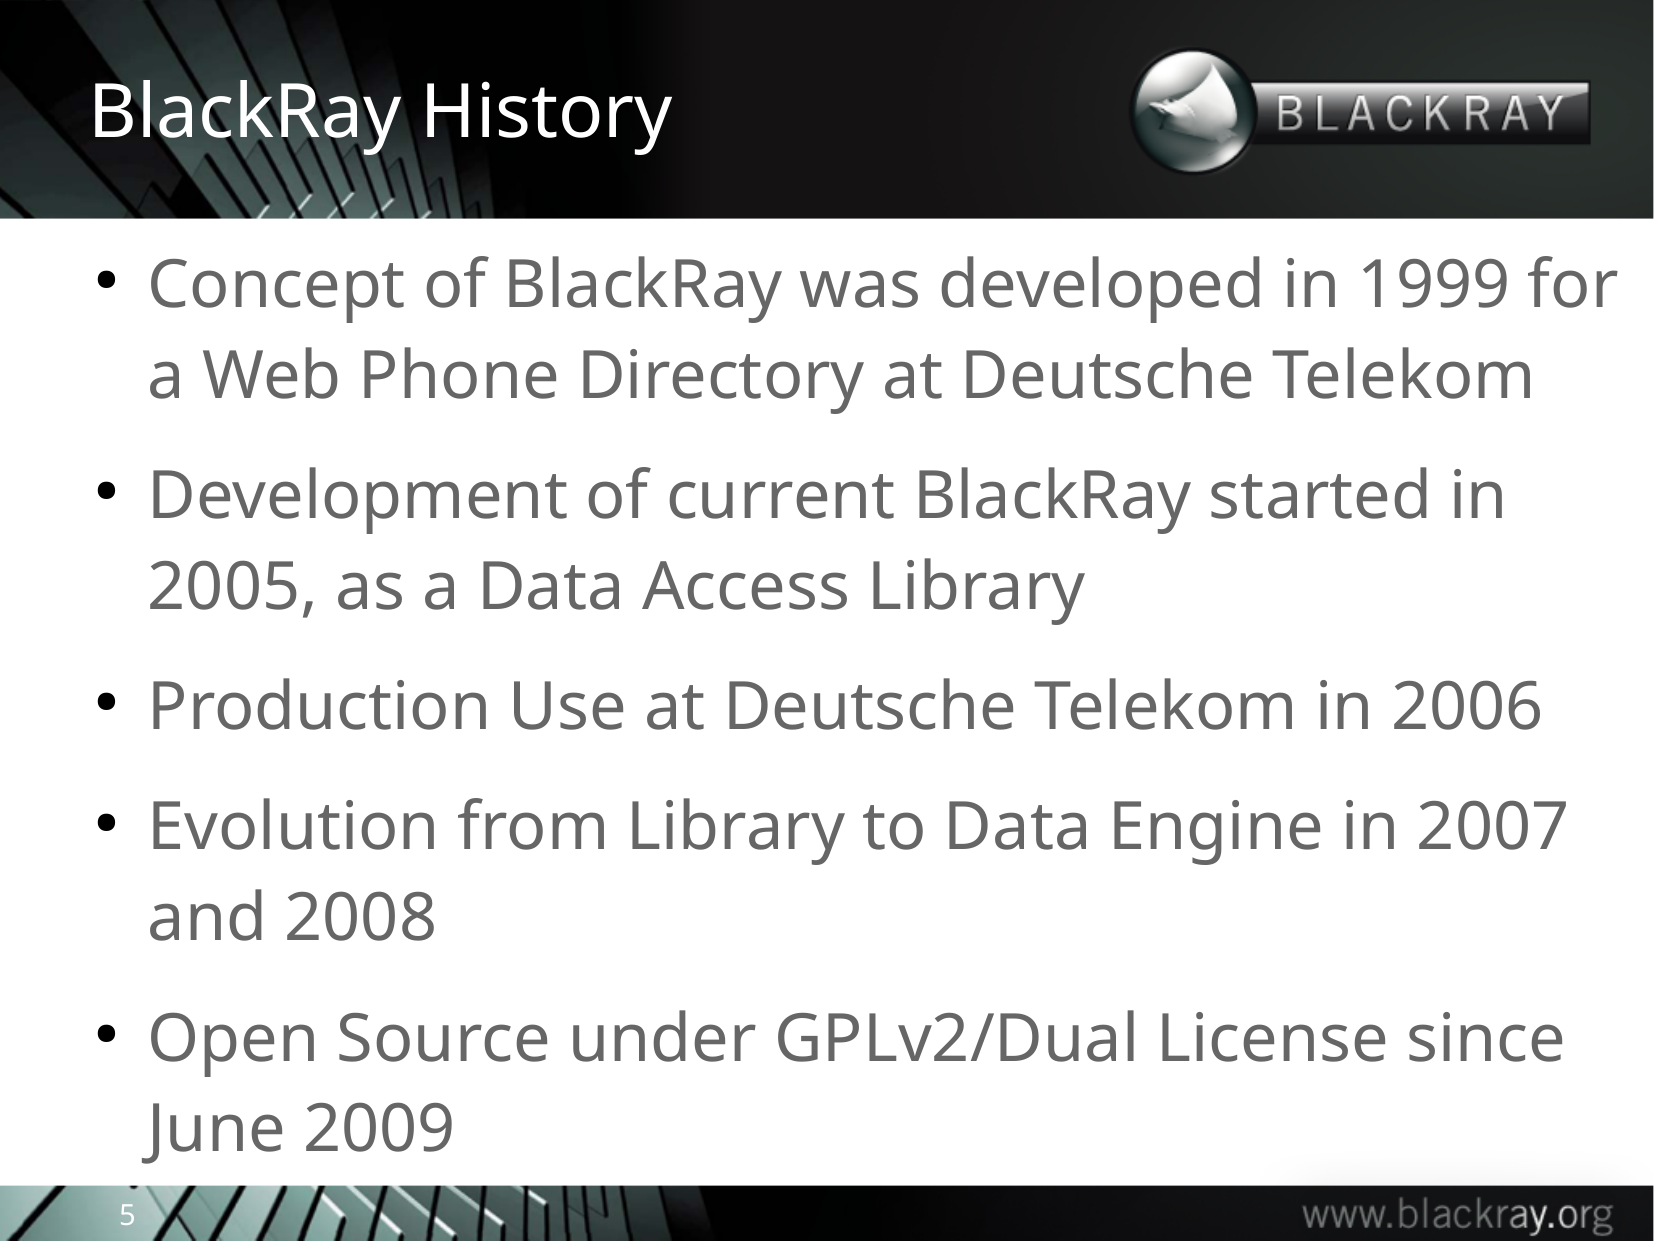

# BlackRay History
Concept of BlackRay was developed in 1999 for a Web Phone Directory at Deutsche Telekom
Development of current BlackRay started in 2005, as a Data Access Library
Production Use at Deutsche Telekom in 2006
Evolution from Library to Data Engine in 2007 and 2008
Open Source under GPLv2/Dual License since June 2009